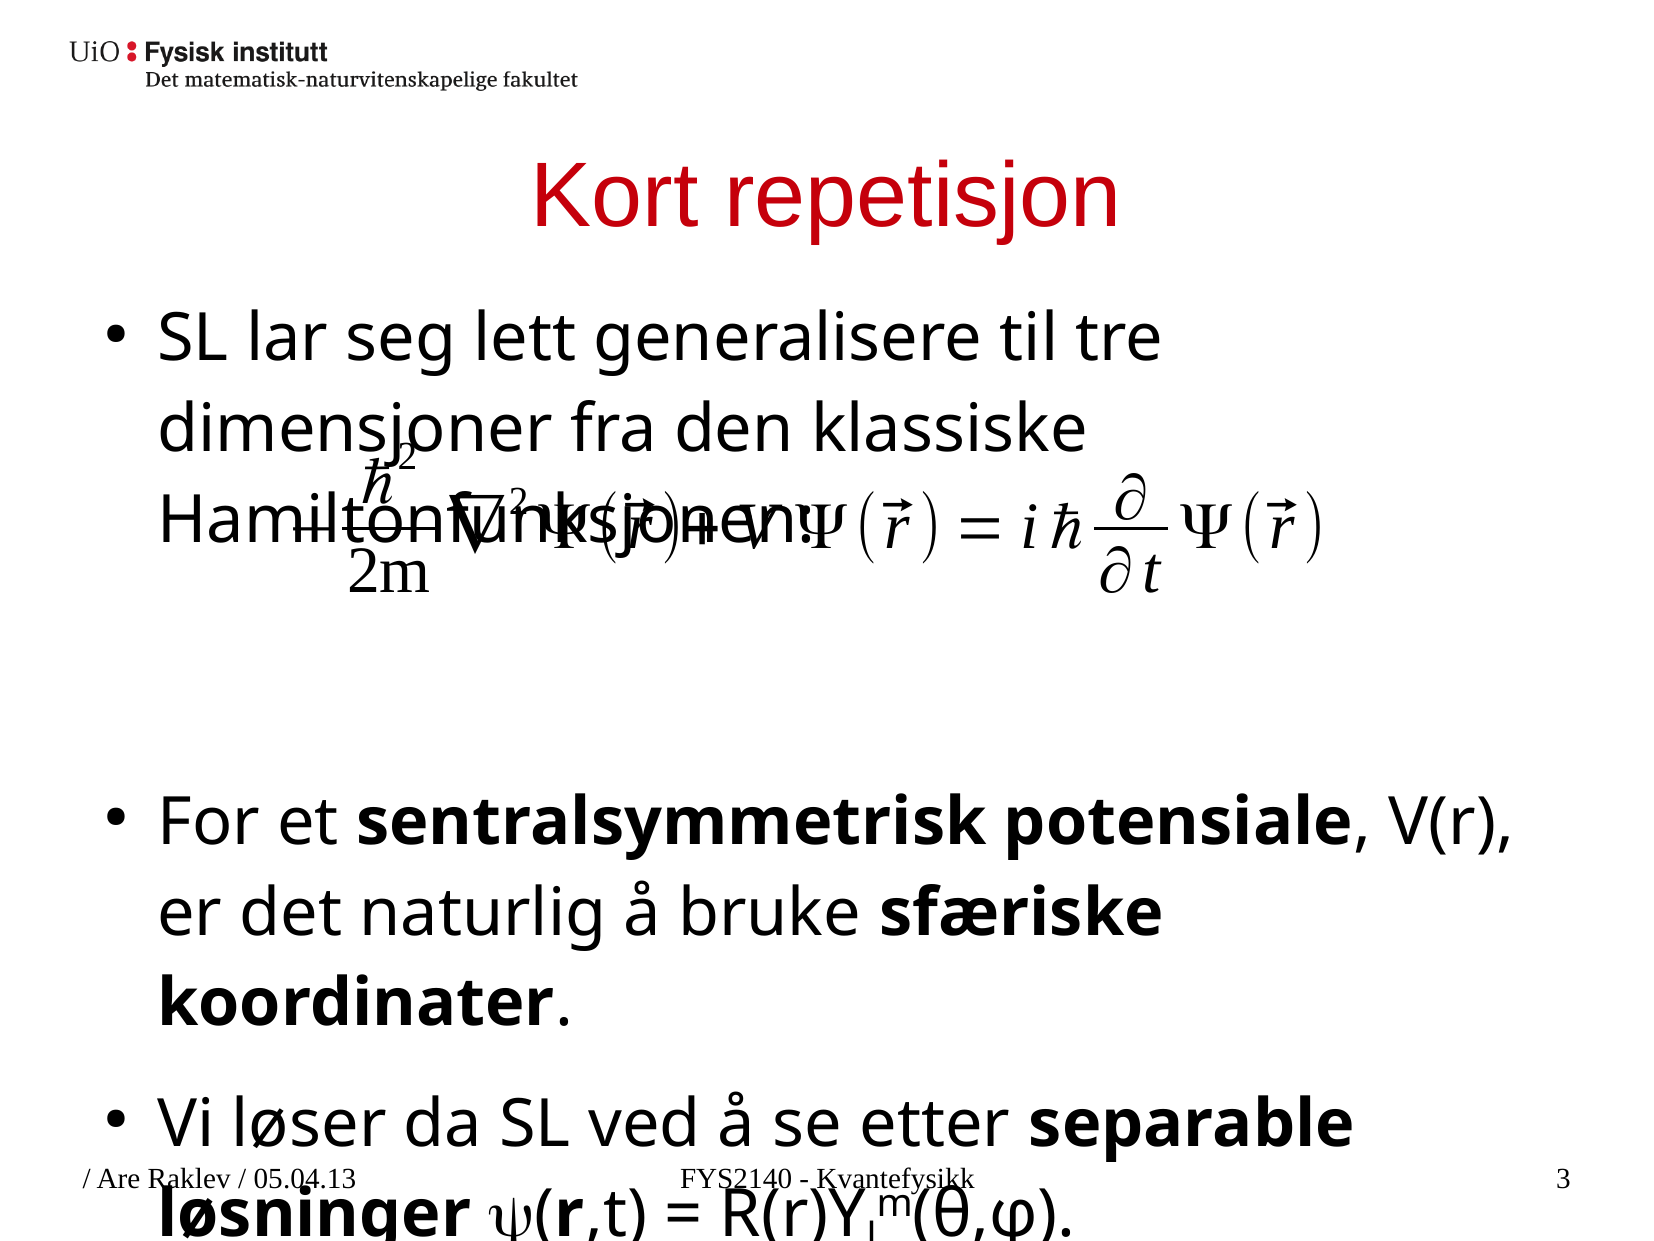

# Kort repetisjon
SL lar seg lett generalisere til tre dimensjoner fra den klassiske Hamiltonfunksjonen:
For et sentralsymmetrisk potensiale, V(r), er det naturlig å bruke sfæriske koordinater.
Vi løser da SL ved å se etter separable løsninger ψ(r,t) = R(r)Ylm(θ,φ).
Resultatet er sfæriske harmoniske Ylm(θ,φ) og en radialligning for u(r) ≡ rR(r).
/ Are Raklev / 05.04.13
FYS2140 - Kvantefysikk
3